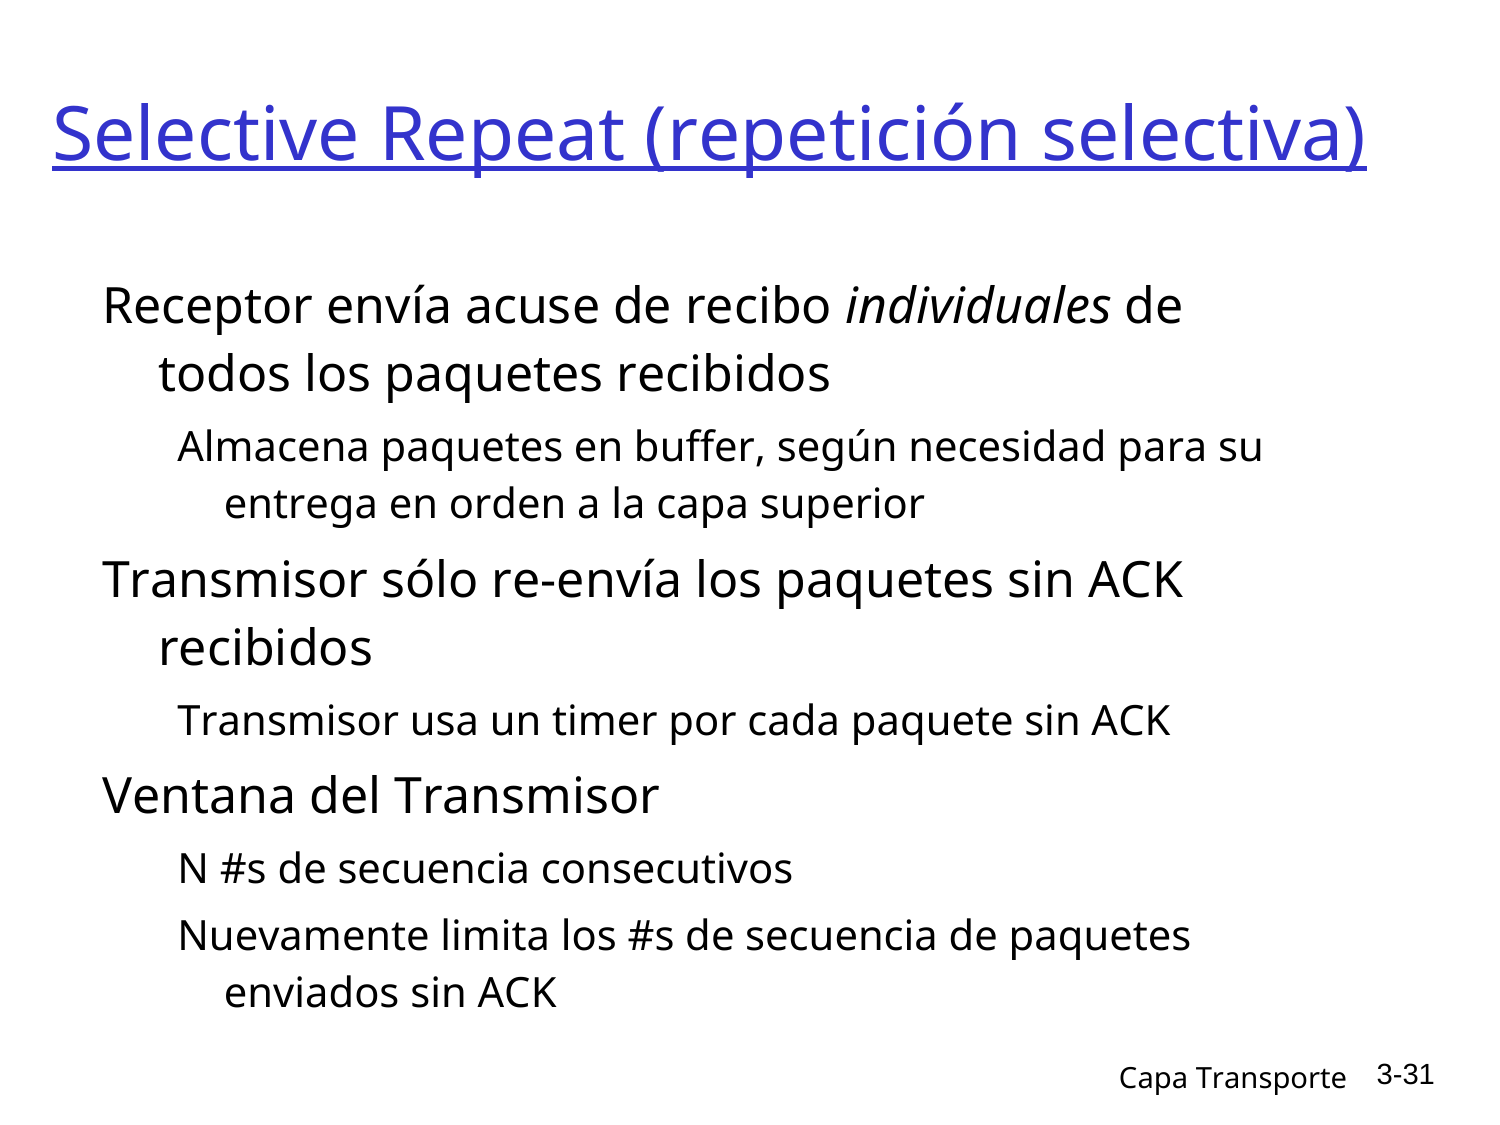

# Selective Repeat (repetición selectiva)‏
Receptor envía acuse de recibo individuales de todos los paquetes recibidos
Almacena paquetes en buffer, según necesidad para su entrega en orden a la capa superior
Transmisor sólo re-envía los paquetes sin ACK recibidos
Transmisor usa un timer por cada paquete sin ACK
Ventana del Transmisor
N #s de secuencia consecutivos
Nuevamente limita los #s de secuencia de paquetes enviados sin ACK
31